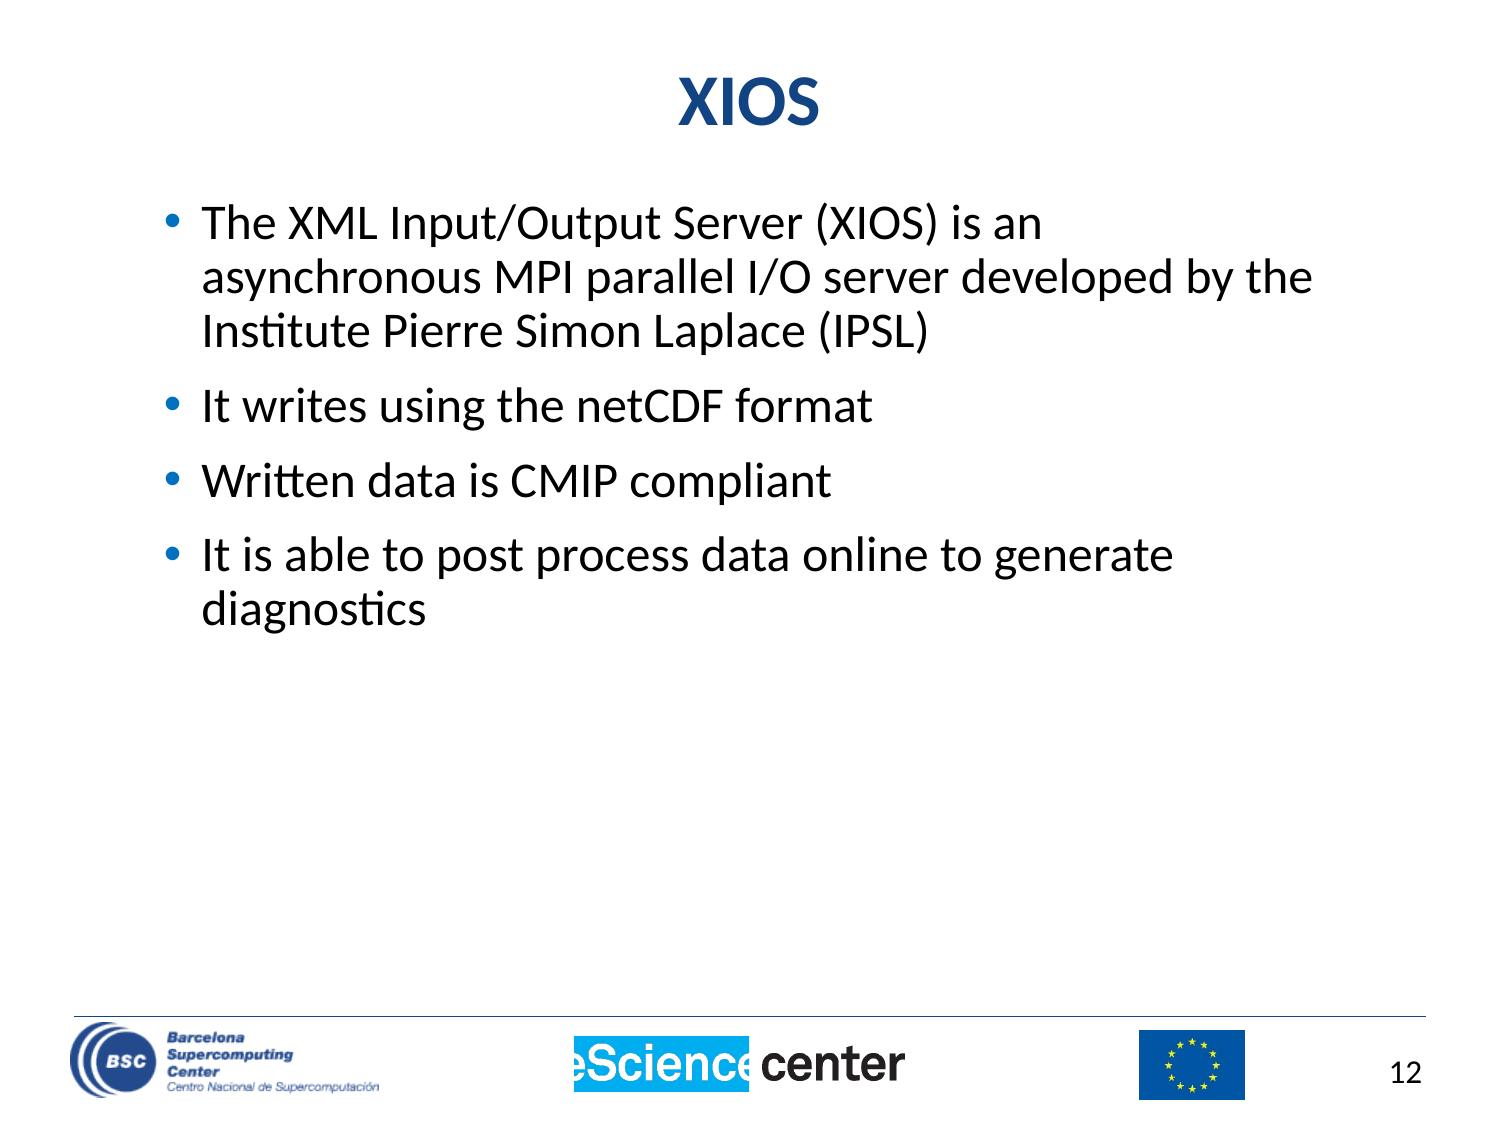

XIOS
The XML Input/Output Server (XIOS) is an asynchronous MPI parallel I/O server developed by the Institute Pierre Simon Laplace (IPSL)
It writes using the netCDF format
Written data is CMIP compliant
It is able to post process data online to generate diagnostics